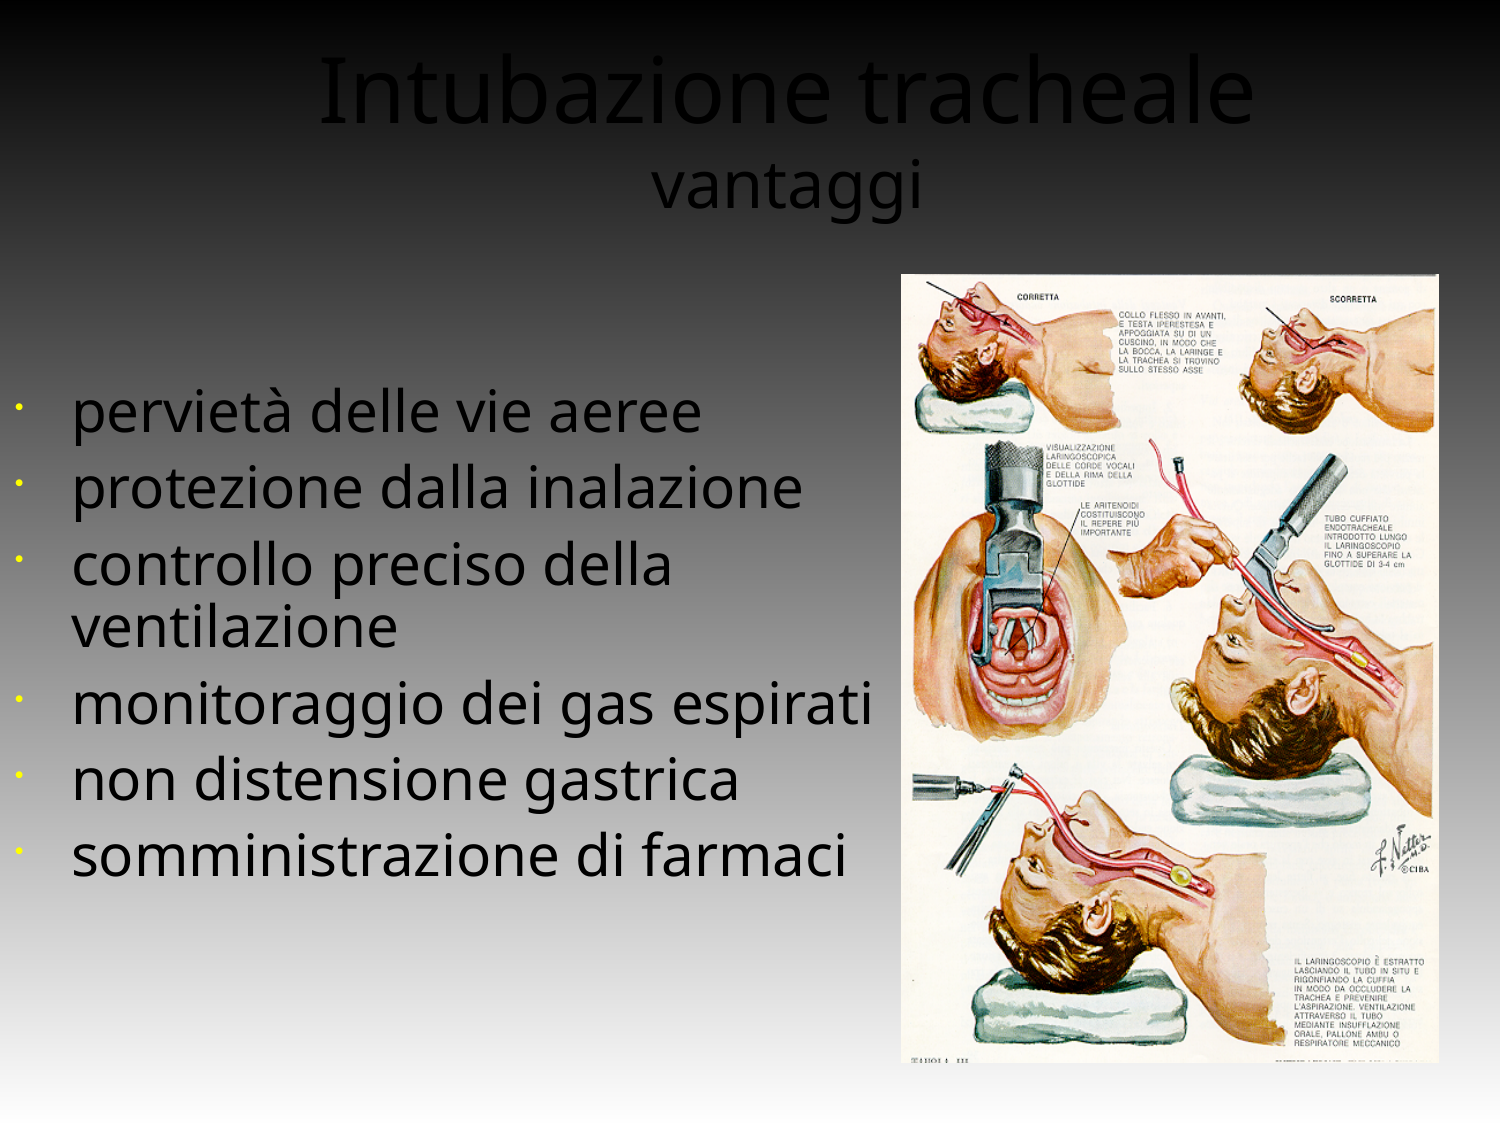

# Intubazione tracheale vantaggi
pervietà delle vie aeree
protezione dalla inalazione
controllo preciso della ventilazione
monitoraggio dei gas espirati
non distensione gastrica
somministrazione di farmaci